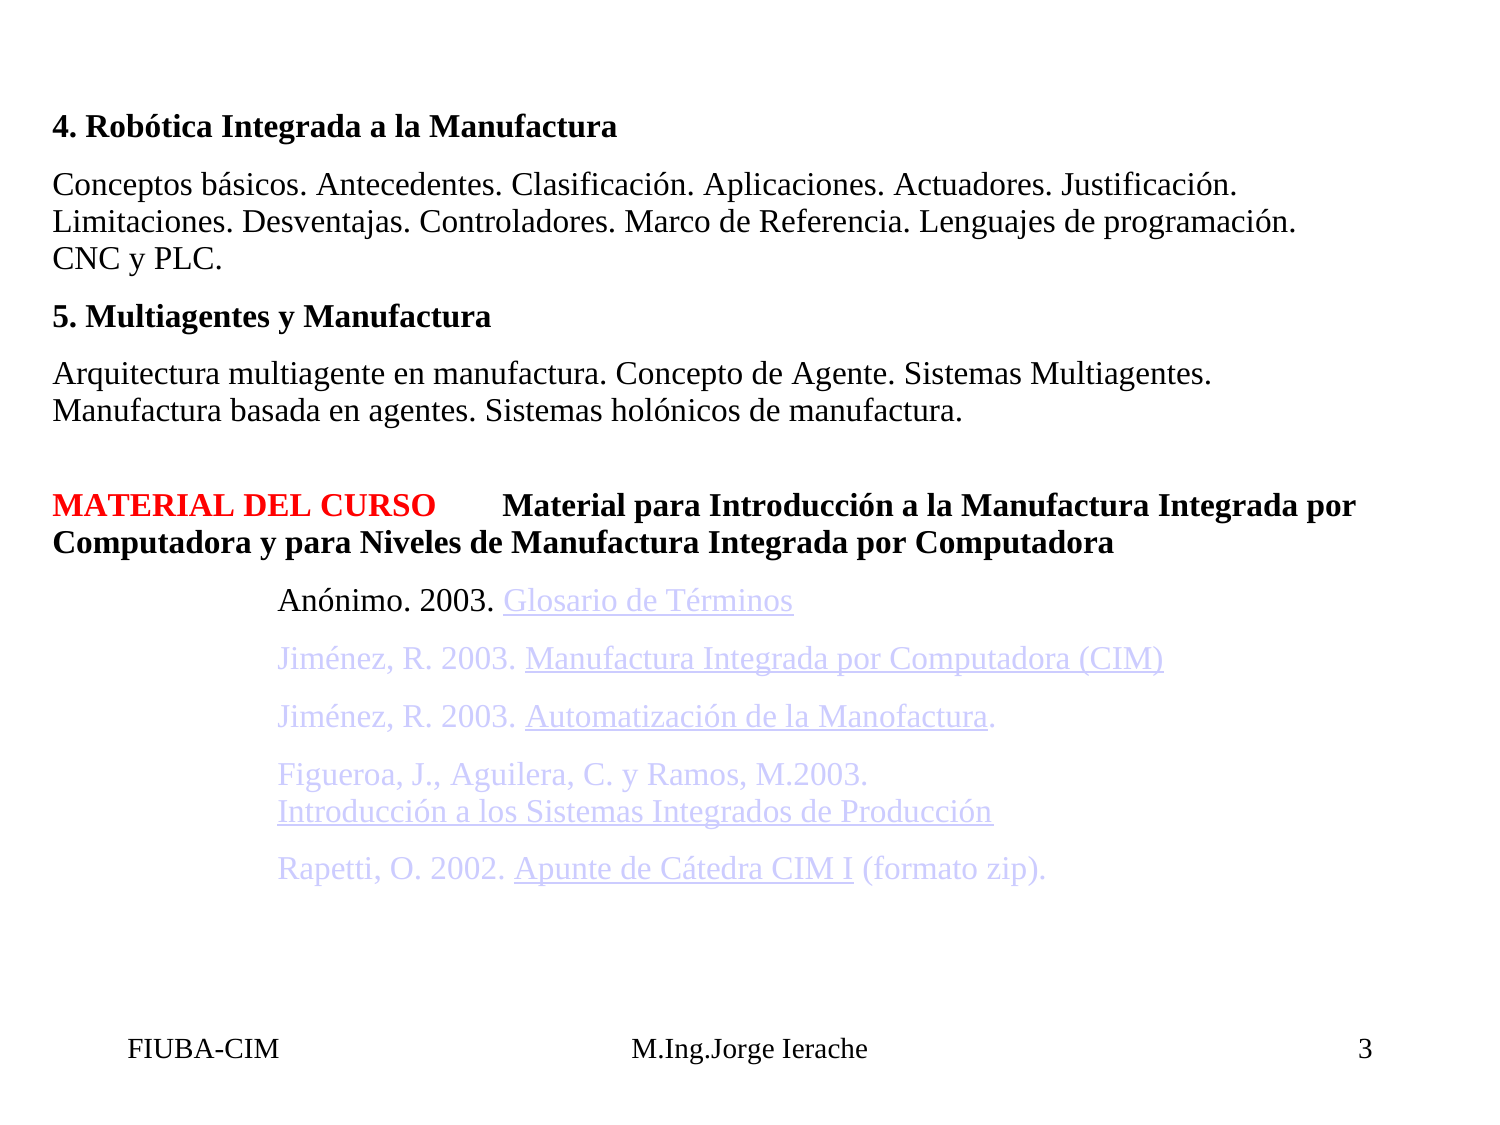

4. Robótica Integrada a la Manufactura
Conceptos básicos. Antecedentes. Clasificación. Aplicaciones. Actuadores. Justificación. Limitaciones. Desventajas. Controladores. Marco de Referencia. Lenguajes de programación. CNC y PLC.
5. Multiagentes y Manufactura
Arquitectura multiagente en manufactura. Concepto de Agente. Sistemas Multiagentes. Manufactura basada en agentes. Sistemas holónicos de manufactura.
MATERIAL DEL CURSO	Material para Introducción a la Manufactura Integrada por Computadora y para Niveles de Manufactura Integrada por Computadora
Anónimo. 2003. Glosario de Términos
Jiménez, R. 2003. Manufactura Integrada por Computadora (CIM)
Jiménez, R. 2003. Automatización de la Manofactura.
Figueroa, J., Aguilera, C. y Ramos, M.2003. Introducción a los Sistemas Integrados de Producción
Rapetti, O. 2002. Apunte de Cátedra CIM I (formato zip).
FIUBA-CIM
M.Ing.Jorge Ierache
3